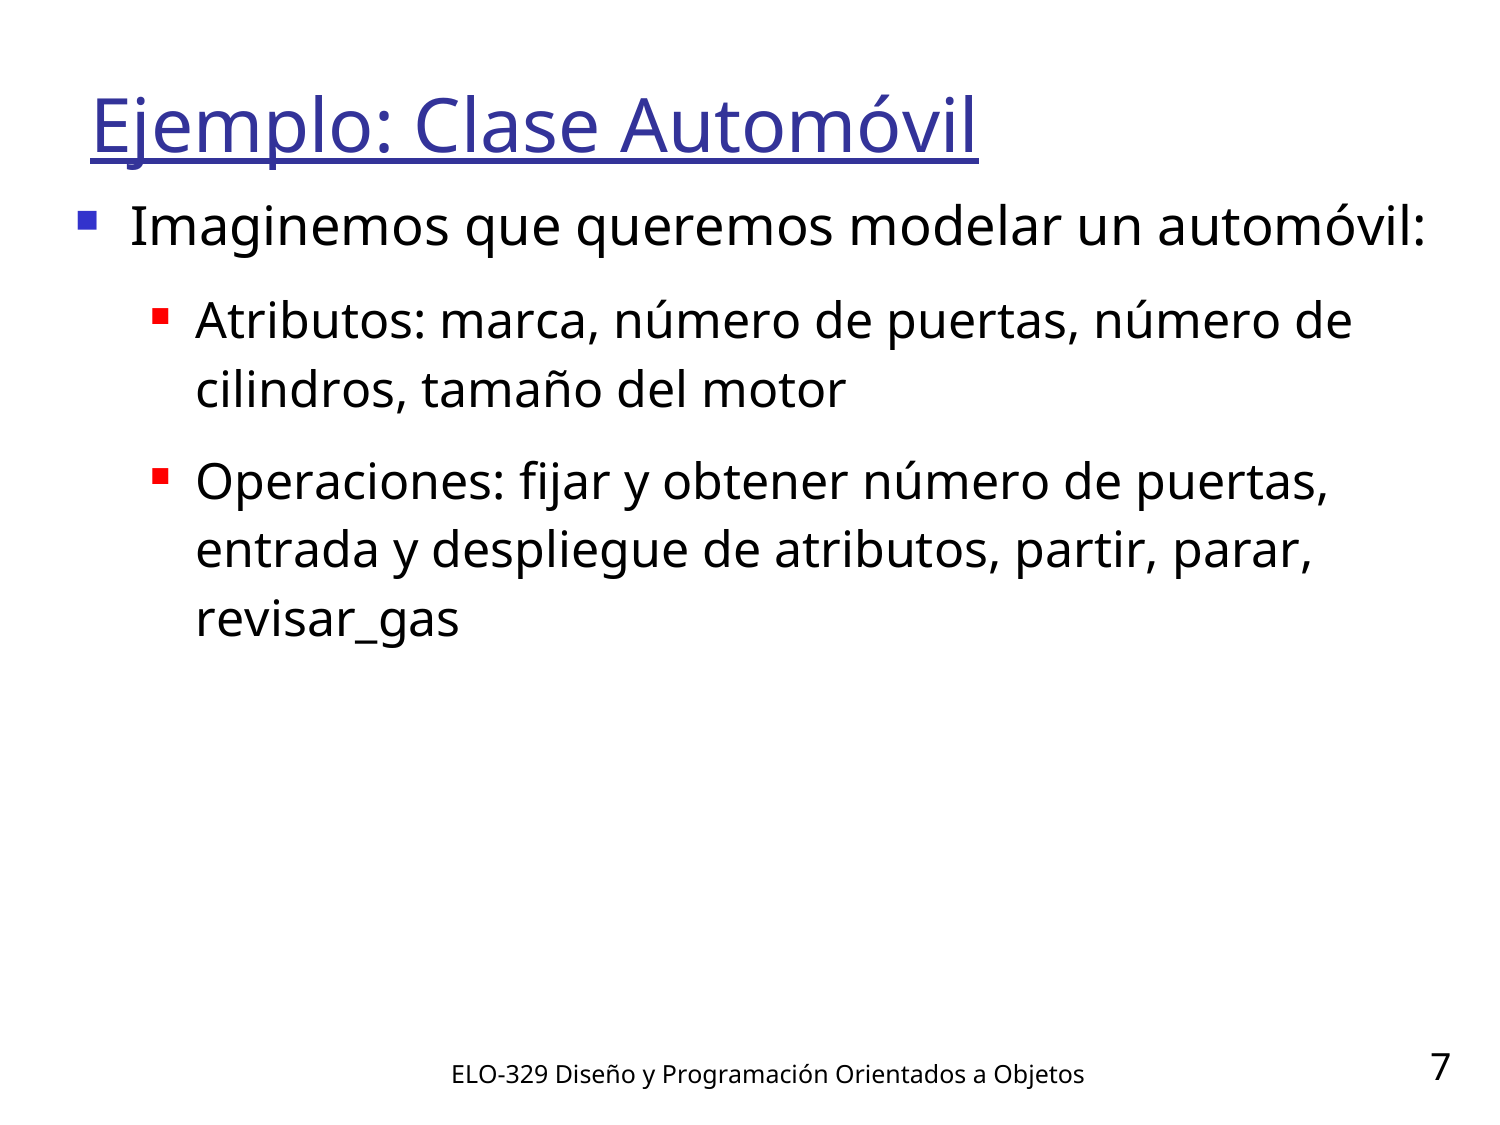

# Ejemplo: Clase Automóvil
Imaginemos que queremos modelar un automóvil:
Atributos: marca, número de puertas, número de cilindros, tamaño del motor
Operaciones: fijar y obtener número de puertas, entrada y despliegue de atributos, partir, parar, revisar_gas
7